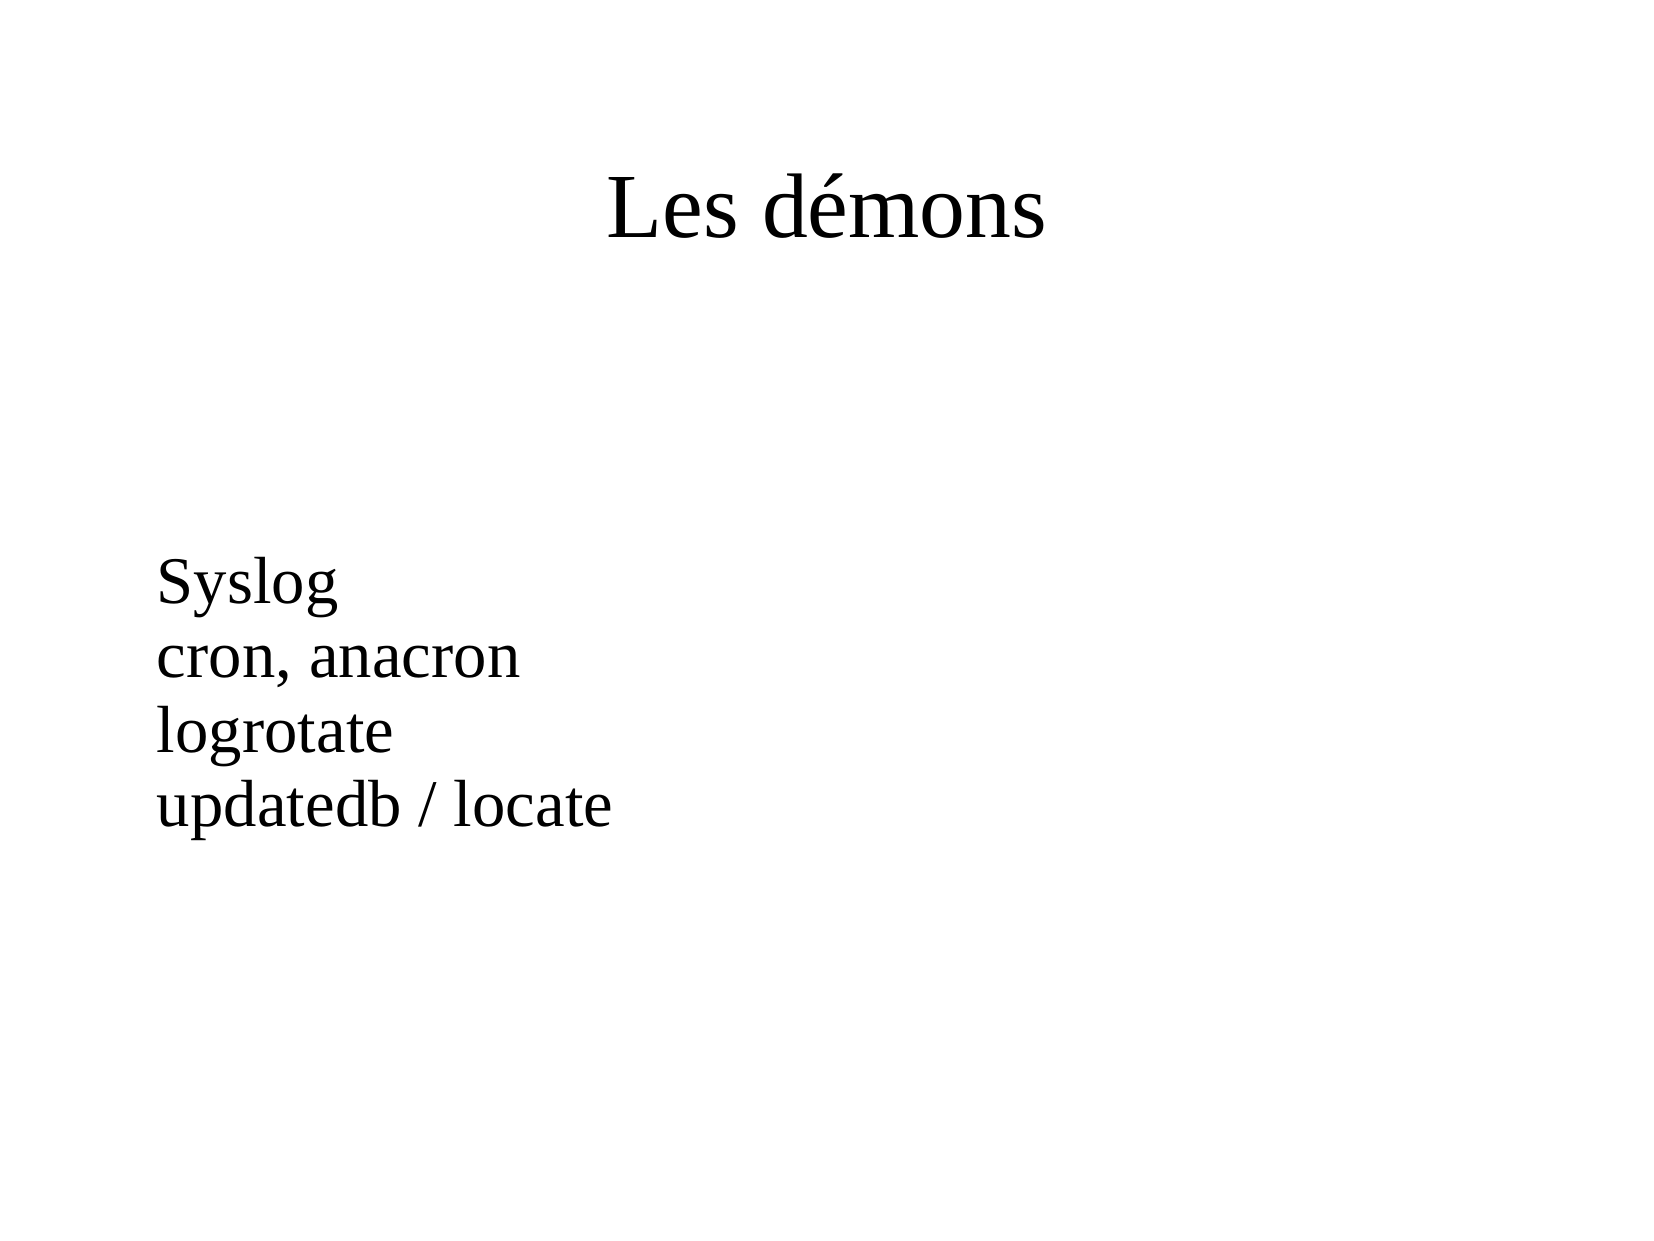

# Les démons
Syslog
cron, anacron
logrotate
updatedb / locate